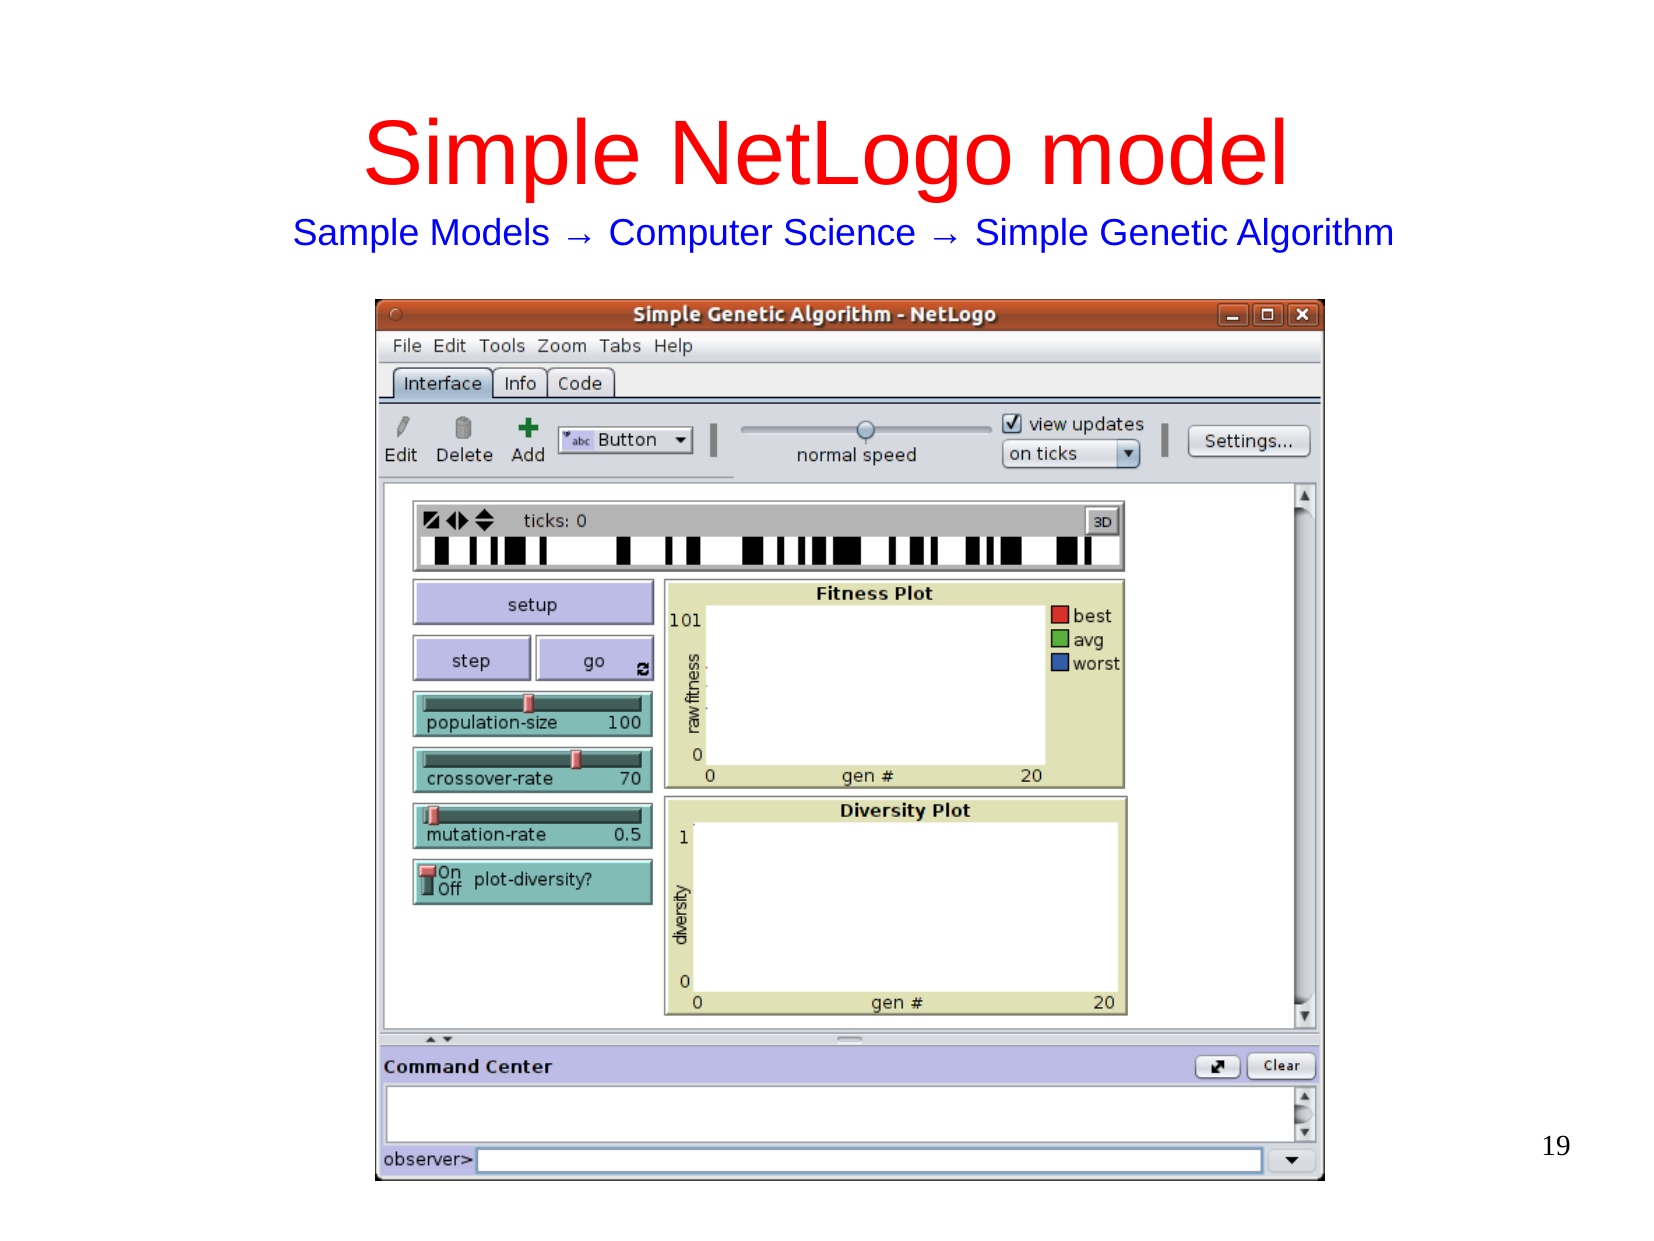

# Simple NetLogo model
Sample Models → Computer Science → Simple Genetic Algorithm
Complex Systems
19